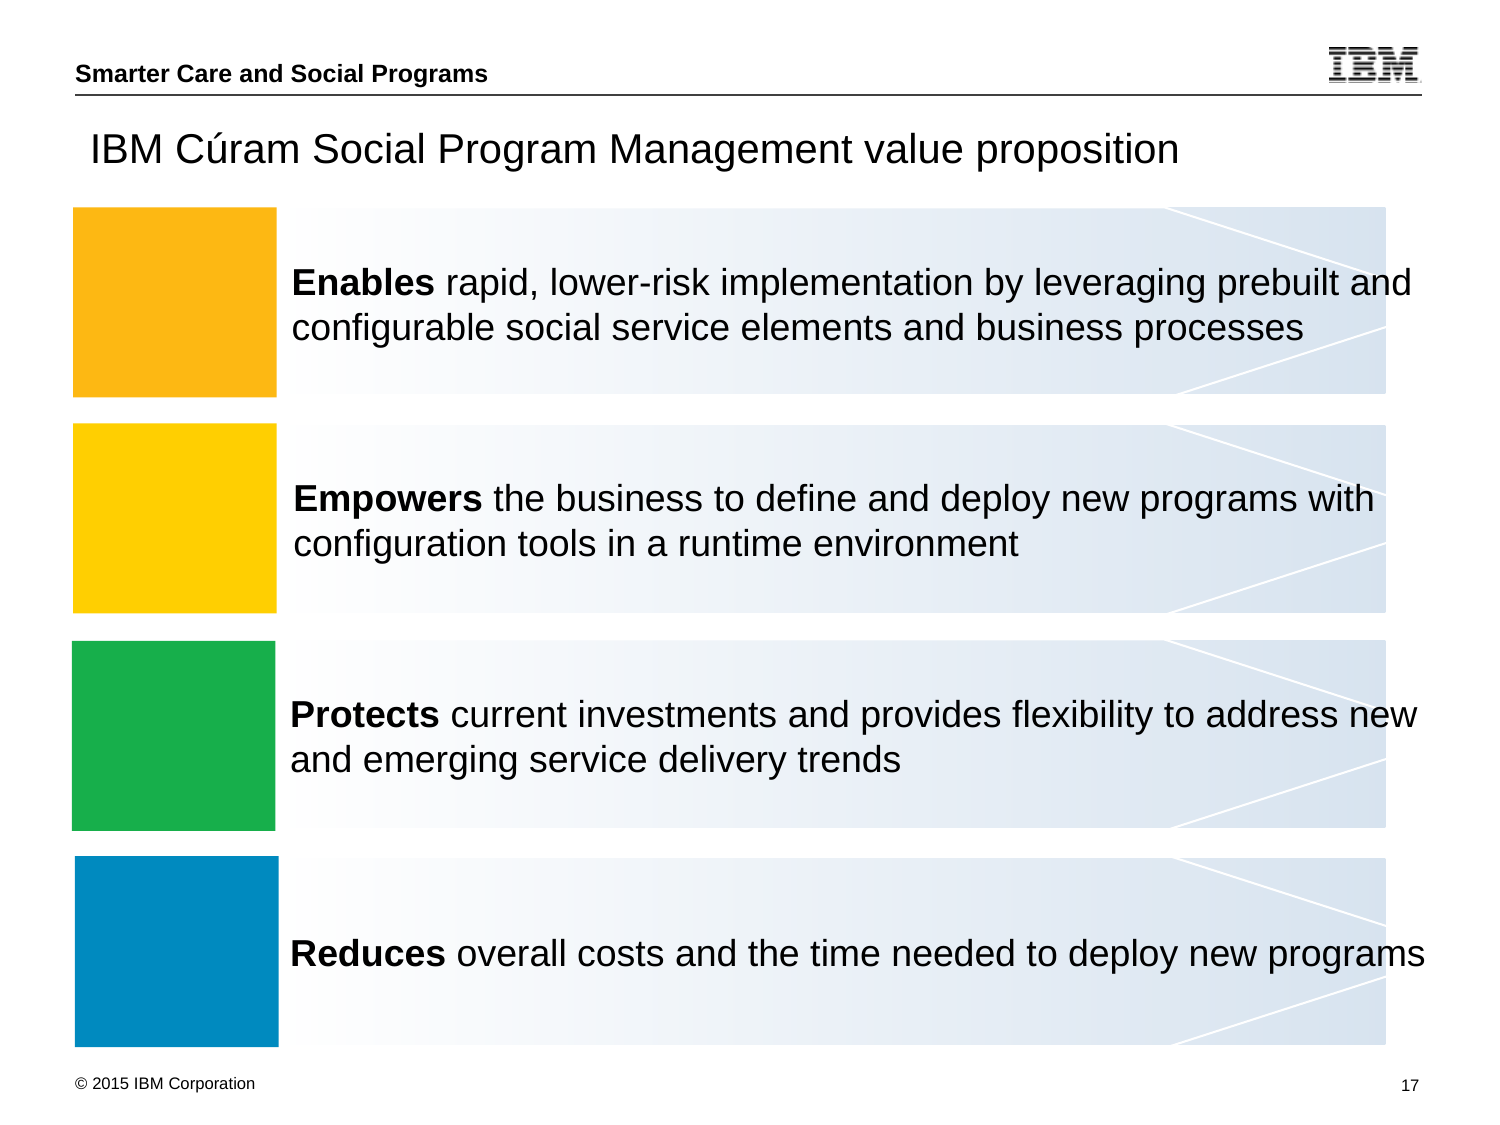

# IBM Cúram Social Program Management value proposition
Enables rapid, lower-risk implementation by leveraging prebuilt and configurable social service elements and business processes
Empowers the business to define and deploy new programs with configuration tools in a runtime environment
Protects current investments and provides flexibility to address new and emerging service delivery trends
Reduces overall costs and the time needed to deploy new programs